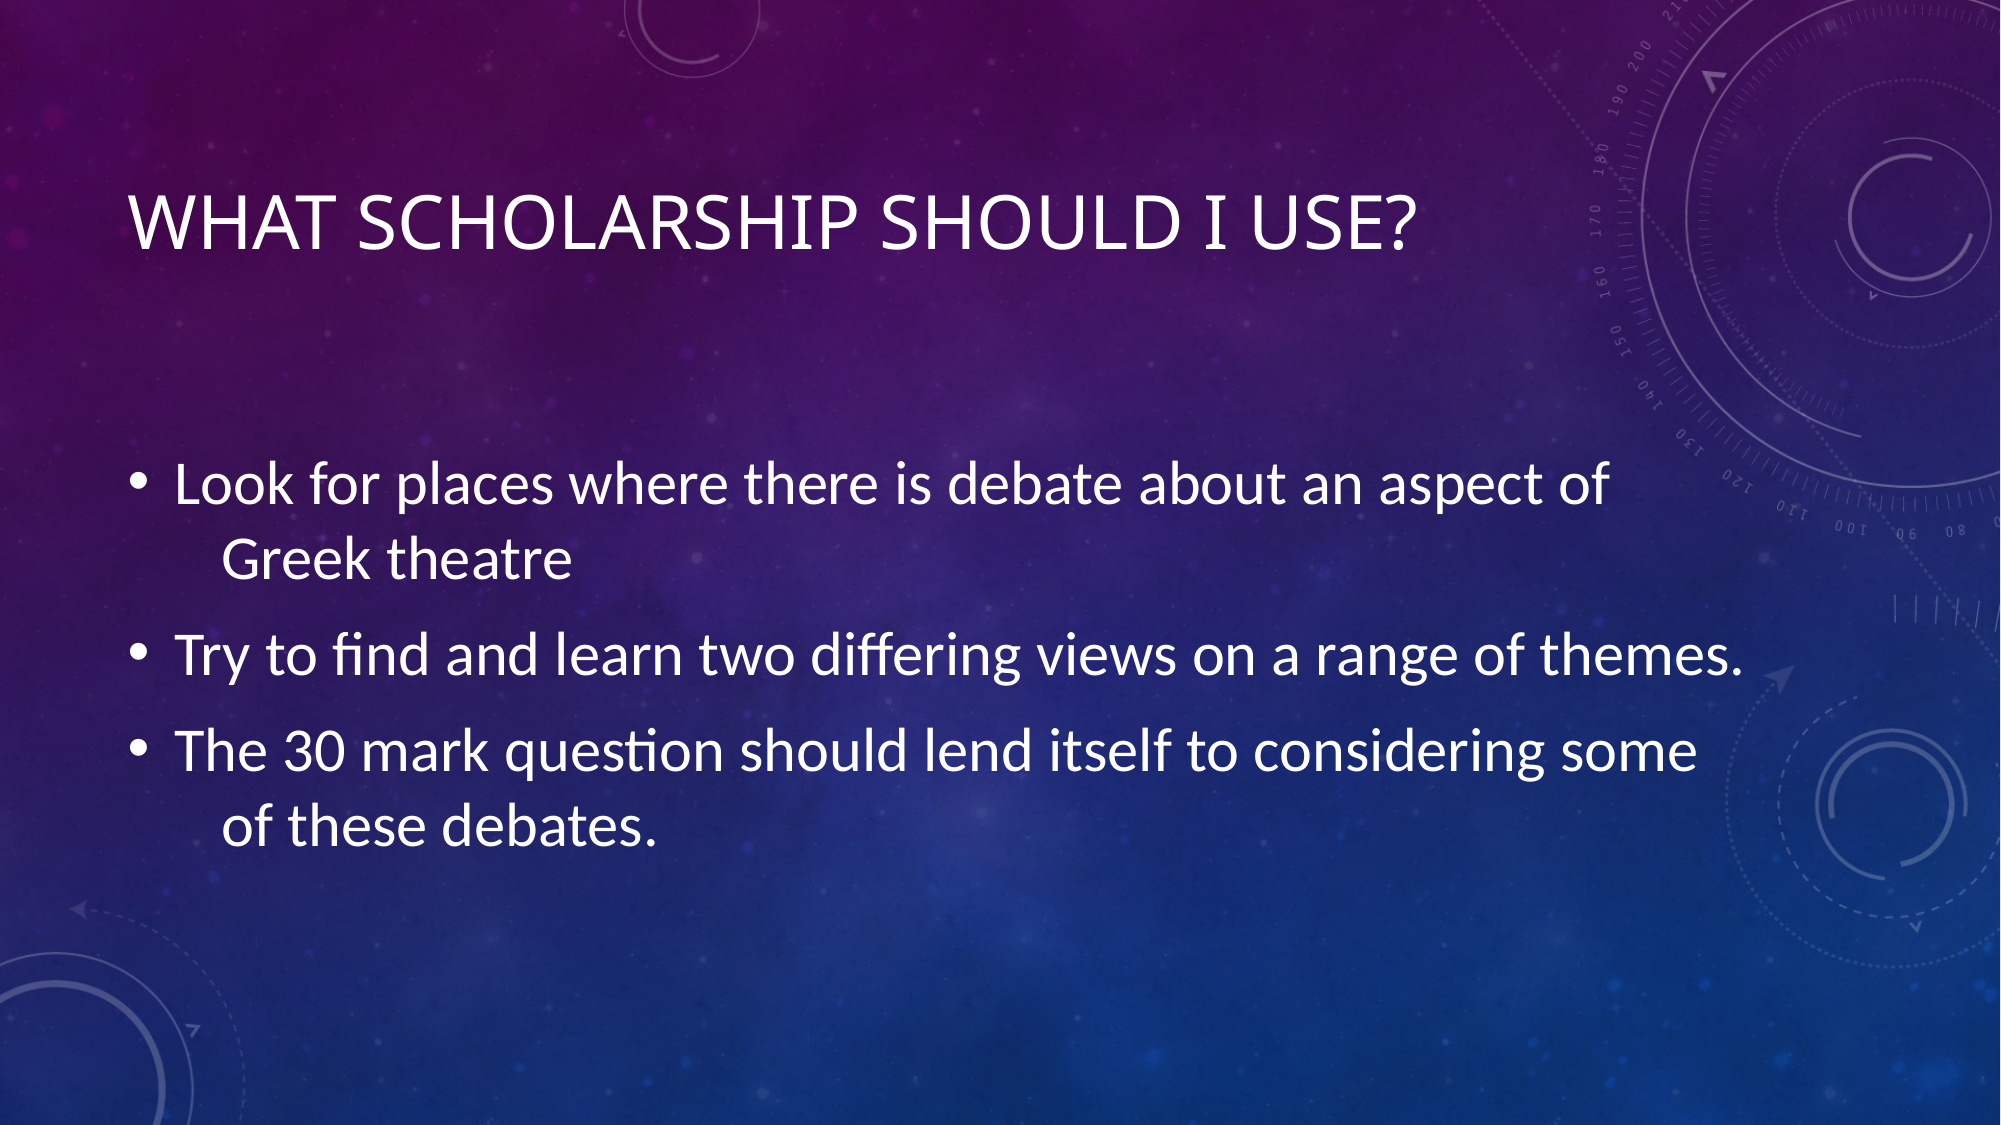

# What scholarship should I use?
Look for places where there is debate about an aspect of Greek theatre
Try to find and learn two differing views on a range of themes.
The 30 mark question should lend itself to considering some of these debates.